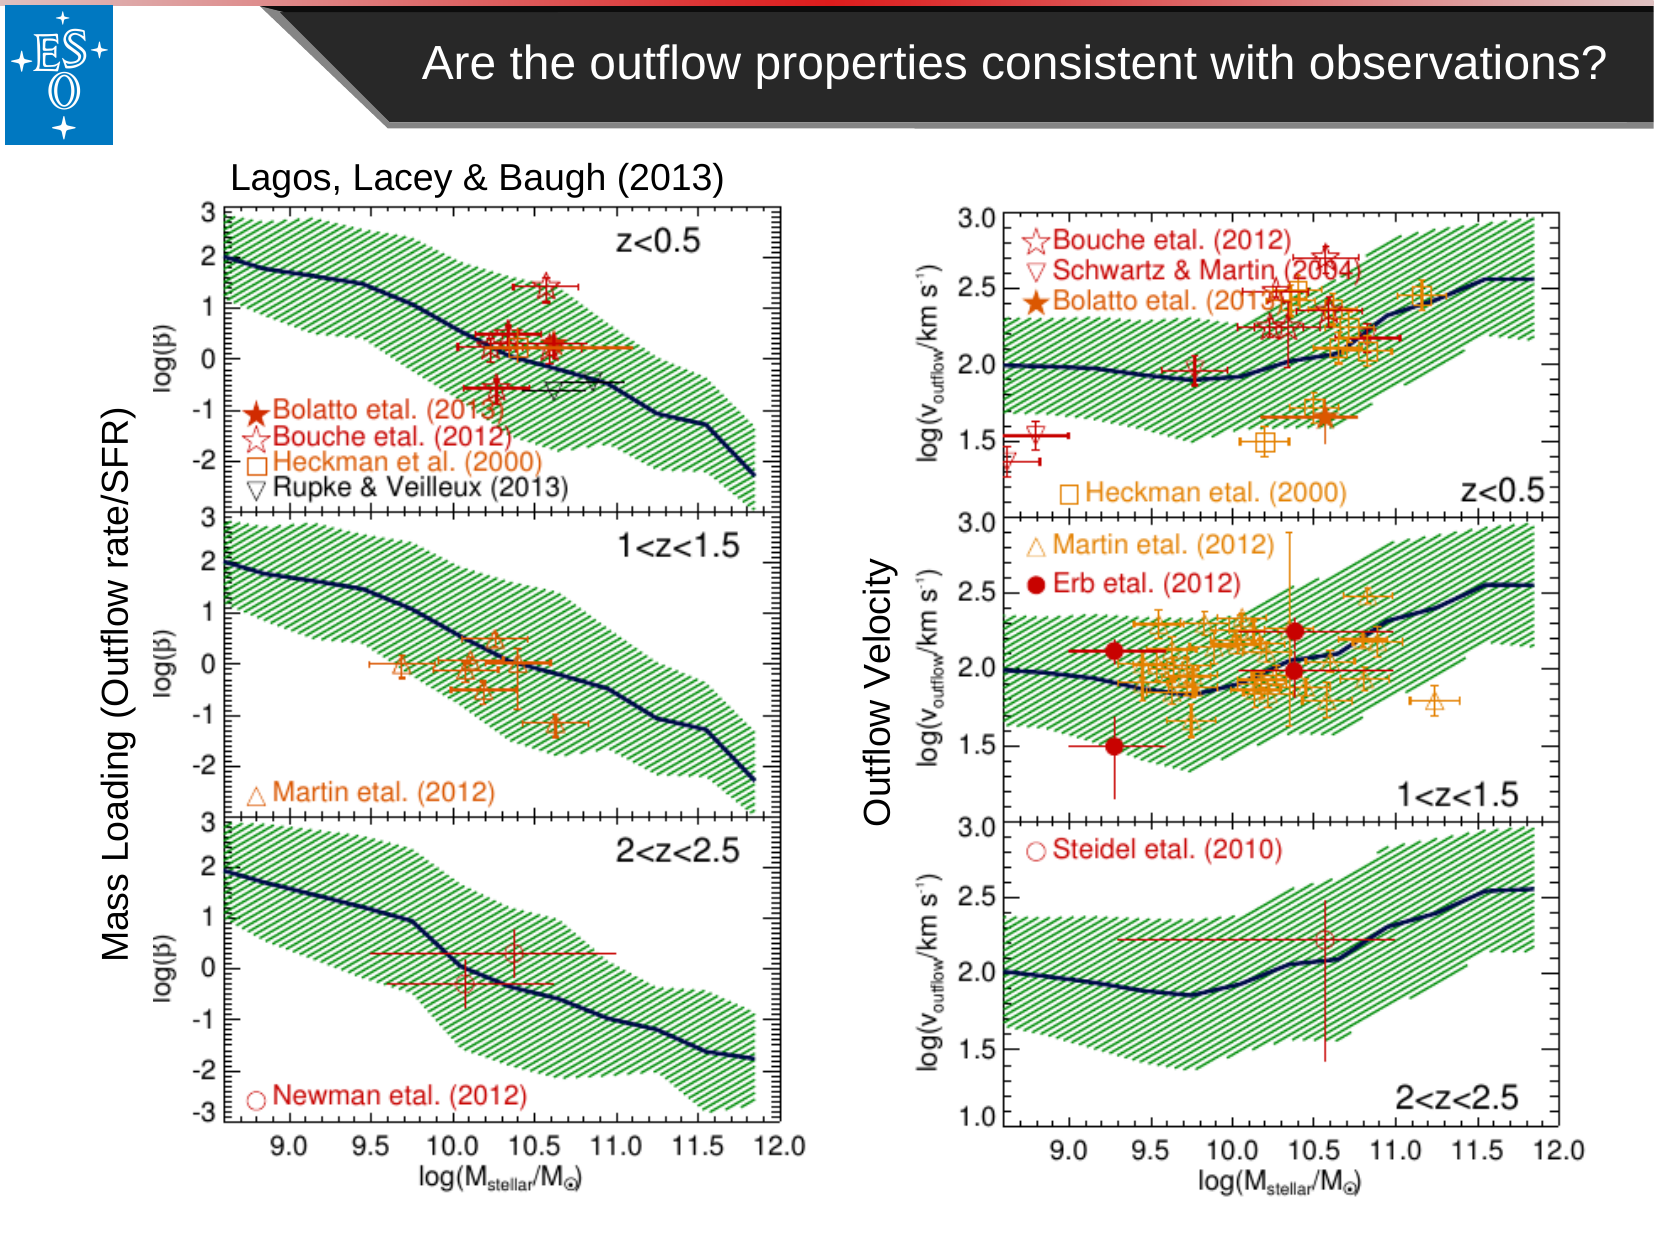

# Are the outflow properties consistent with observations?
Lagos, Lacey & Baugh (2013)
Outflow Velocity
Mass Loading (Outflow rate/SFR)